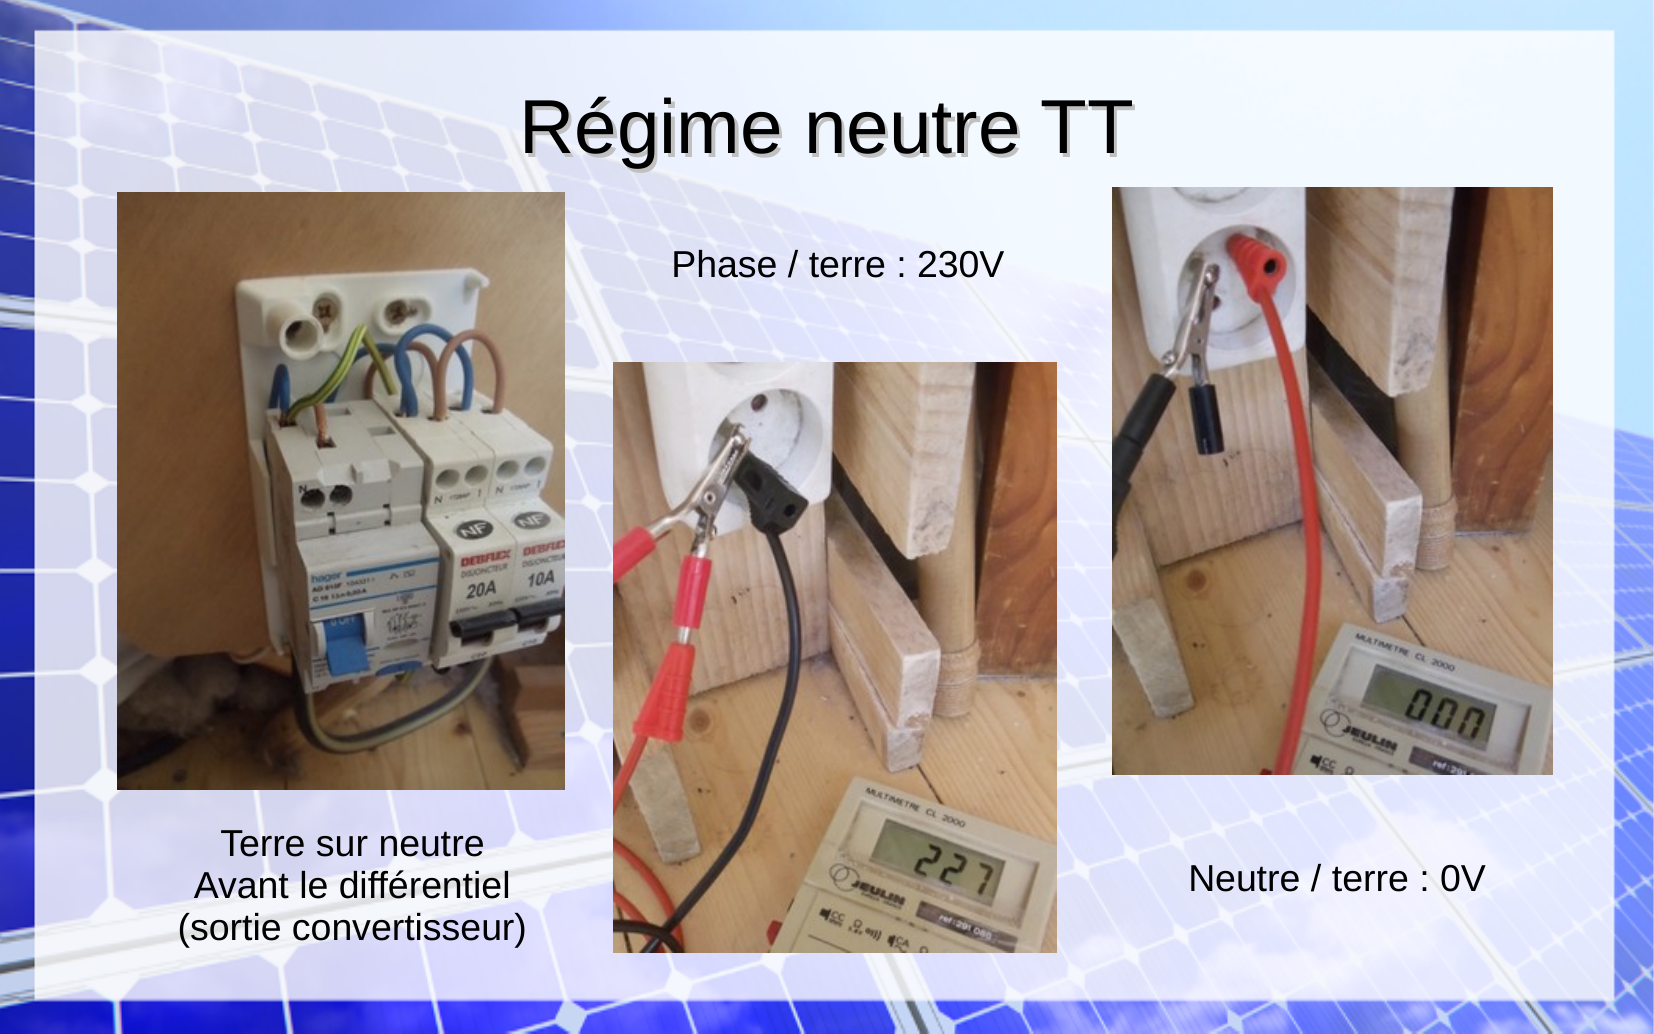

# Régime neutre TT
Phase / terre : 230V
Terre sur neutre
Avant le différentiel
(sortie convertisseur)
Neutre / terre : 0V